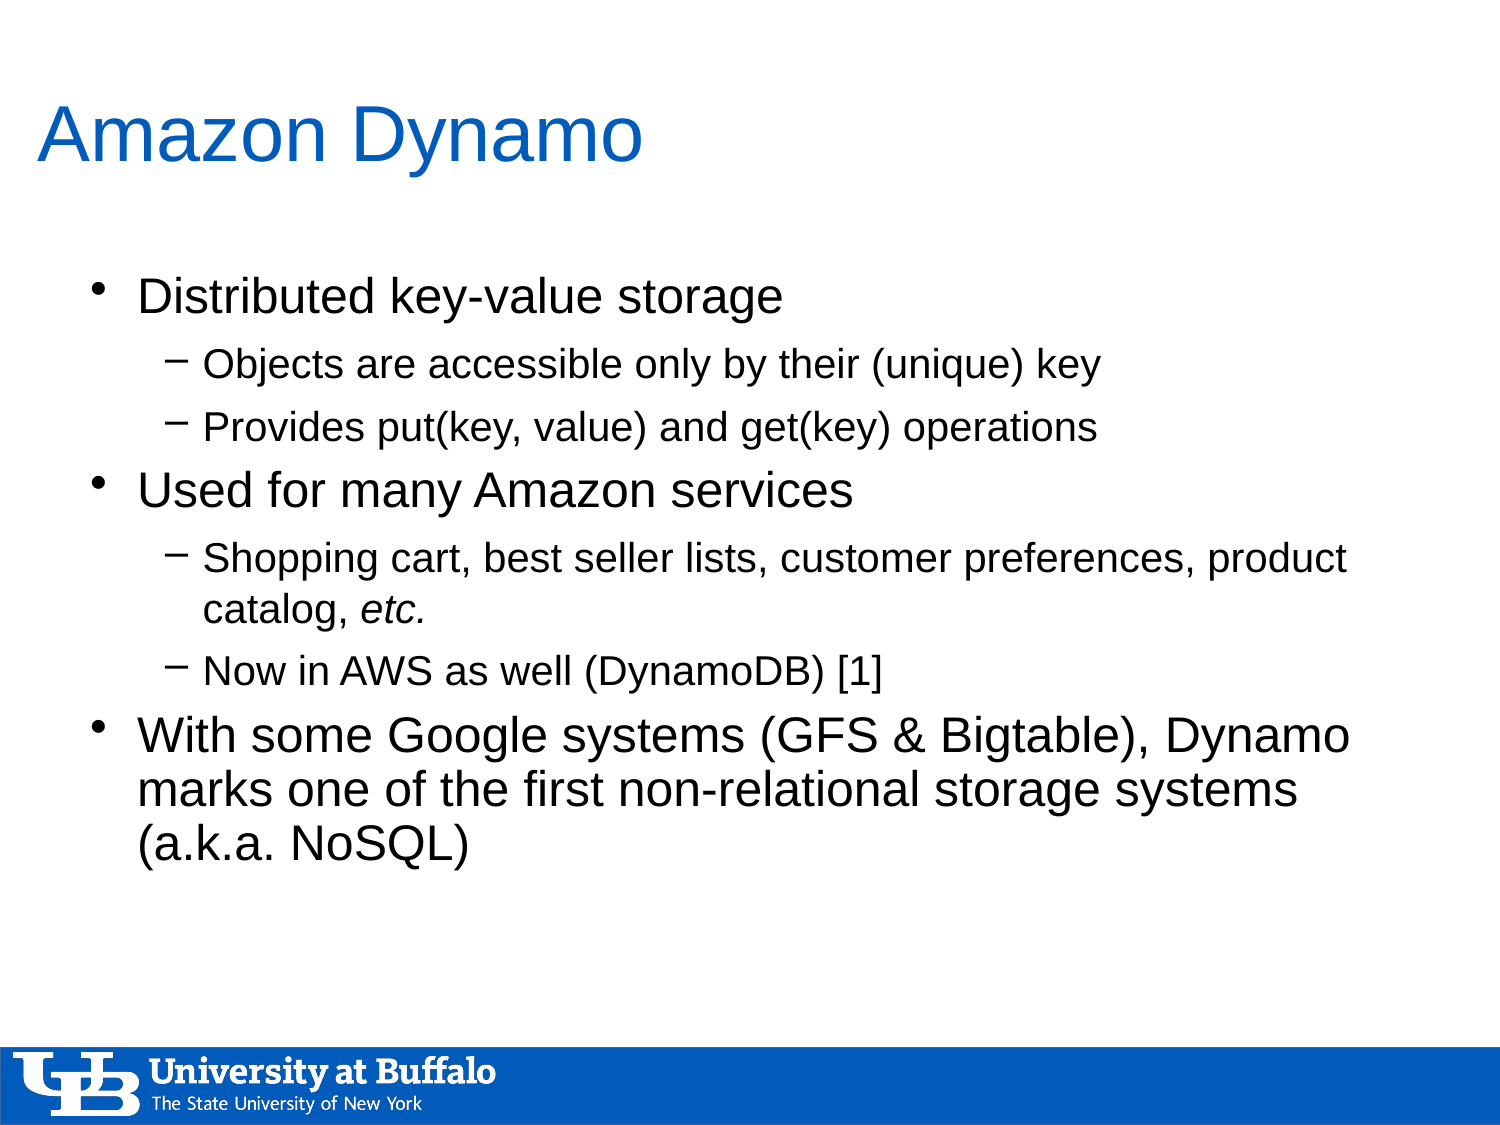

# Amazon Dynamo
Distributed key-value storage
Objects are accessible only by their (unique) key
Provides put(key, value) and get(key) operations
Used for many Amazon services
Shopping cart, best seller lists, customer preferences, product catalog, etc.
Now in AWS as well (DynamoDB) [1]
With some Google systems (GFS & Bigtable), Dynamo marks one of the first non-relational storage systems (a.k.a. NoSQL)